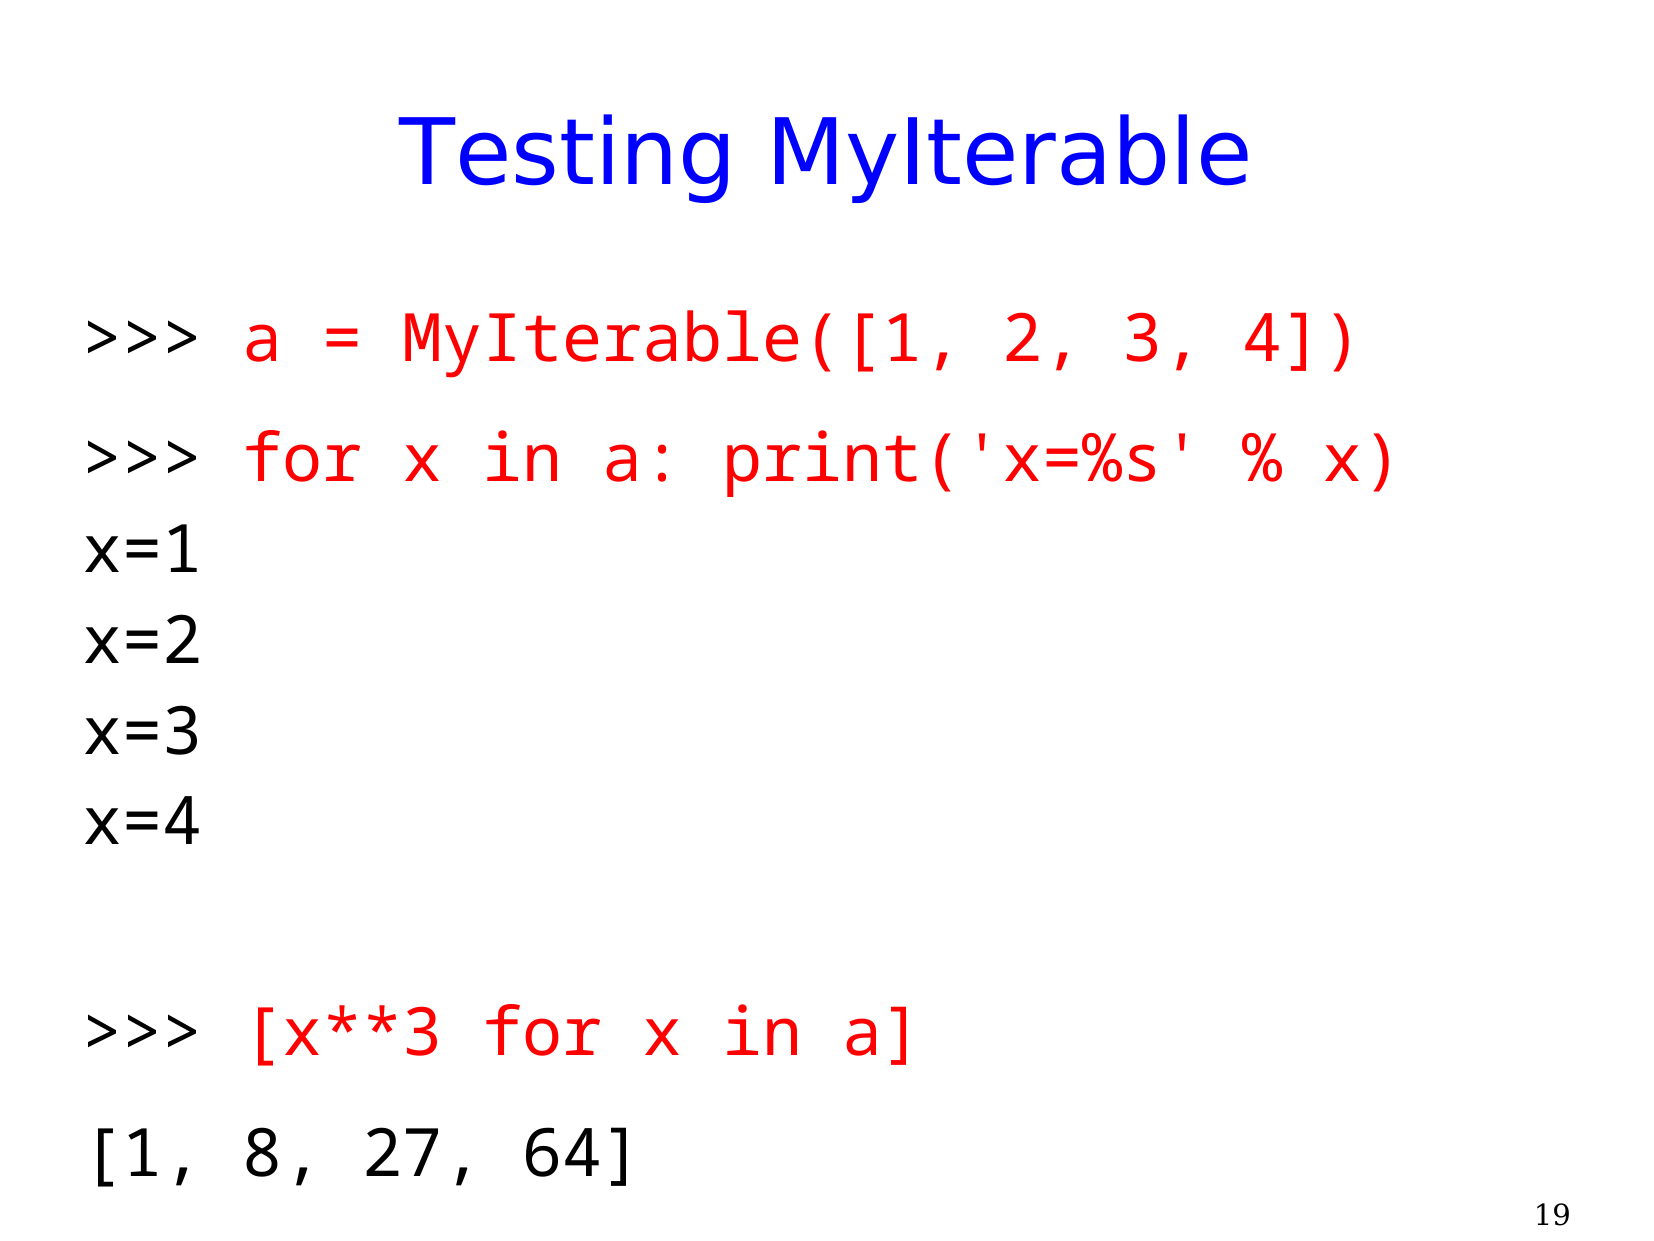

# Testing MyIterable
>>> a = MyIterable([1, 2, 3, 4])
>>> for x in a: print('x=%s' % x)
x=1
x=2
x=3
x=4
>>> [x**3 for x in a]
[1, 8, 27, 64]
19